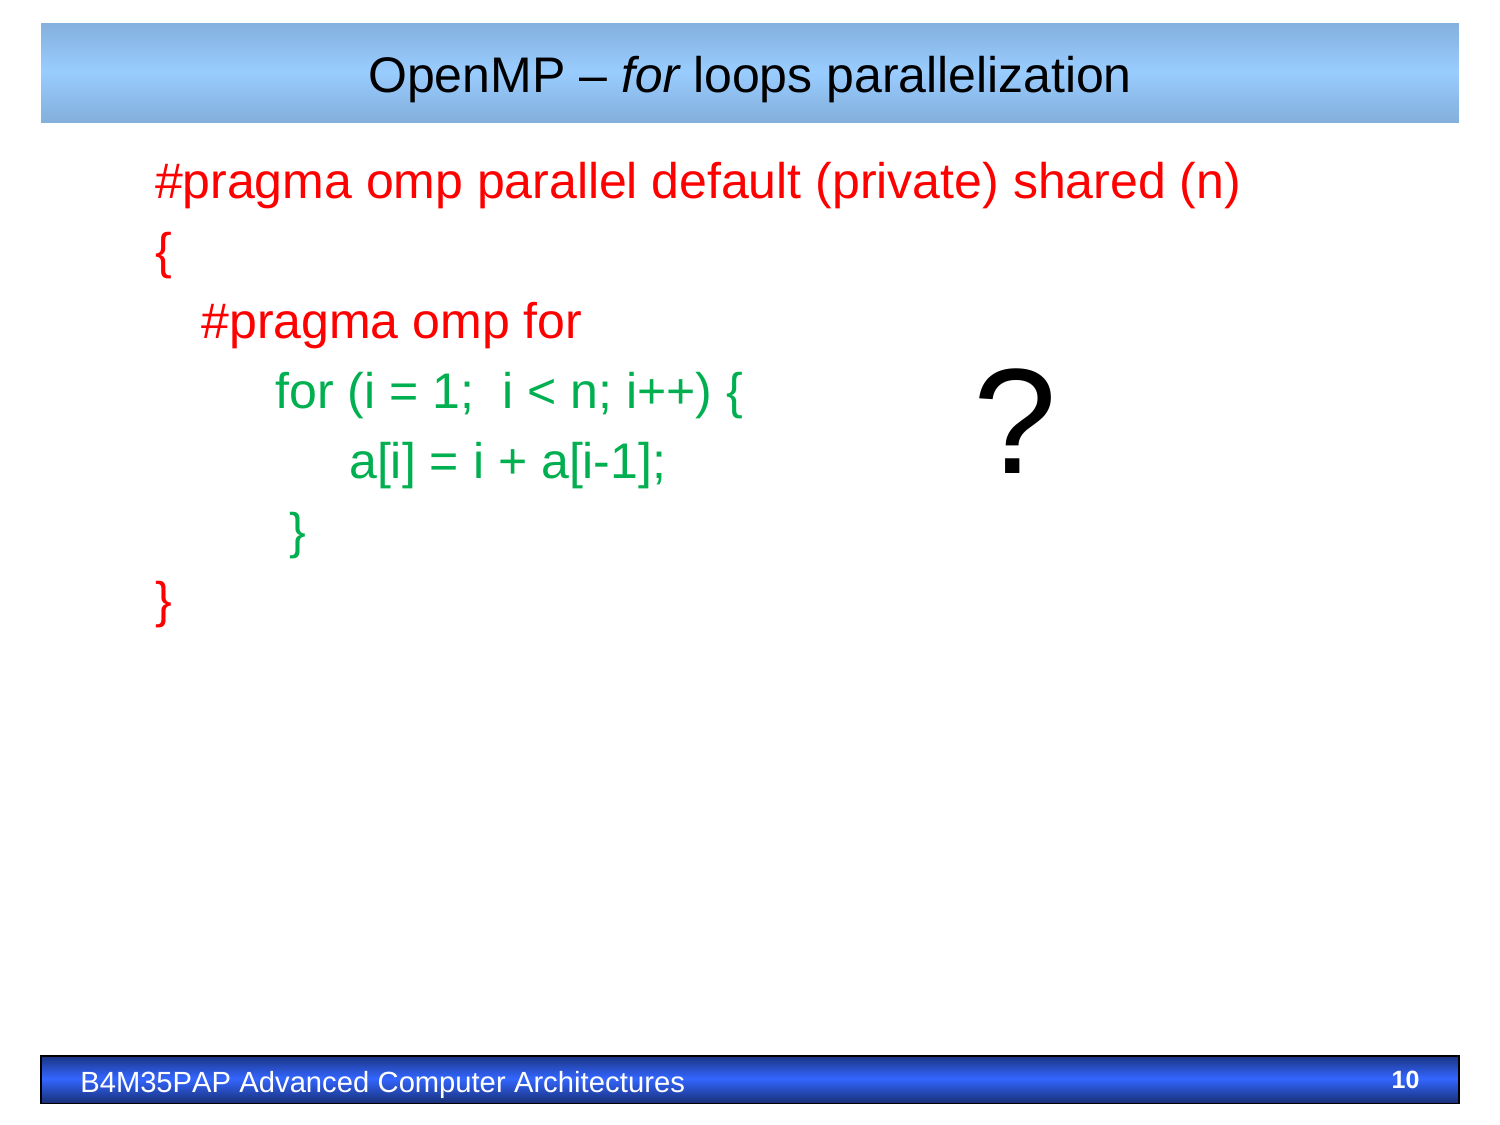

# OpenMP – for loops parallelization
#pragma omp parallel default (private) shared (n)
{
	#pragma omp for
		for (i = 1; i < n; i++) {
			a[i] = i + a[i-1];
		 }
}
?